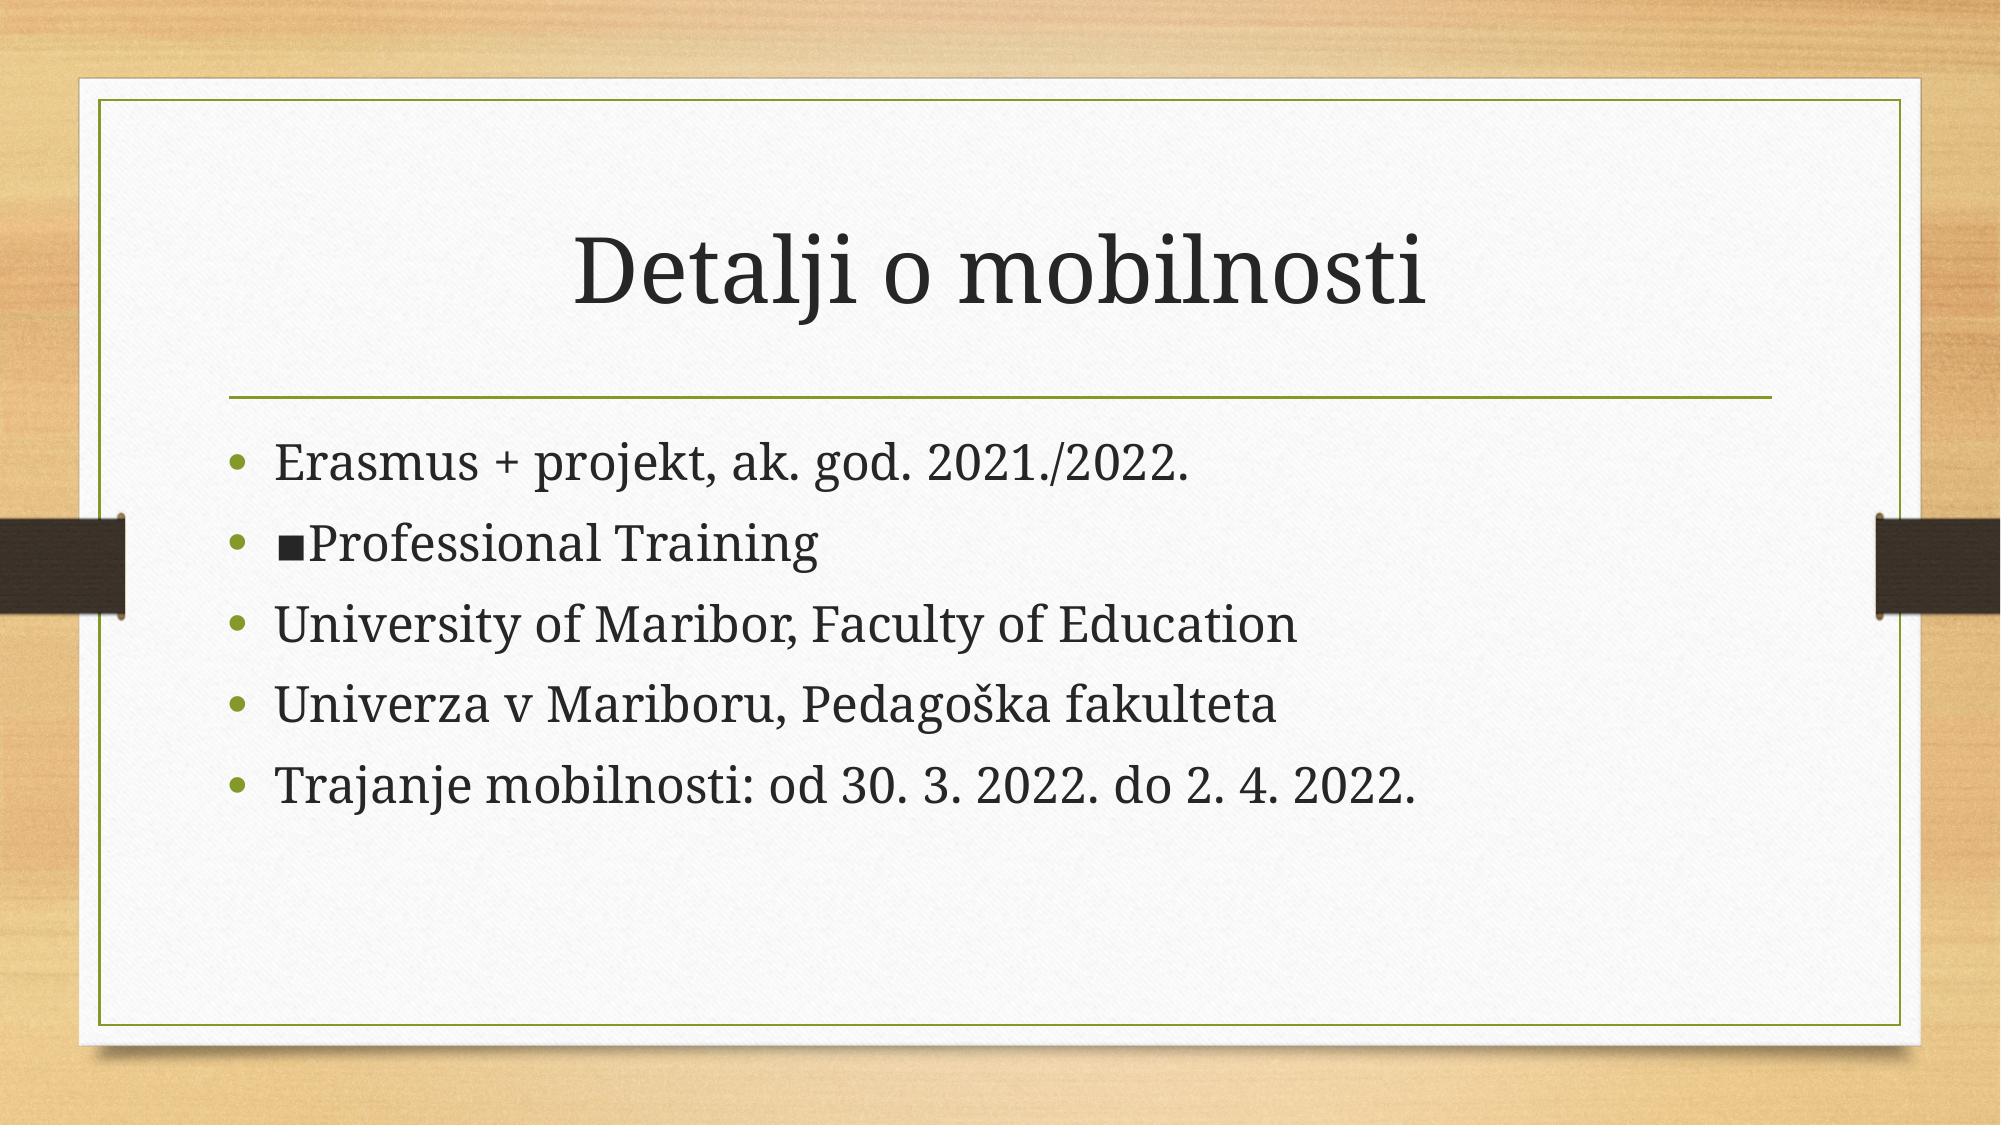

# Detalji o mobilnosti
Erasmus + projekt, ak. god. 2021./2022.
▪Professional Training
University of Maribor, Faculty of Education
Univerza v Mariboru, Pedagoška fakulteta
Trajanje mobilnosti: od 30. 3. 2022. do 2. 4. 2022.